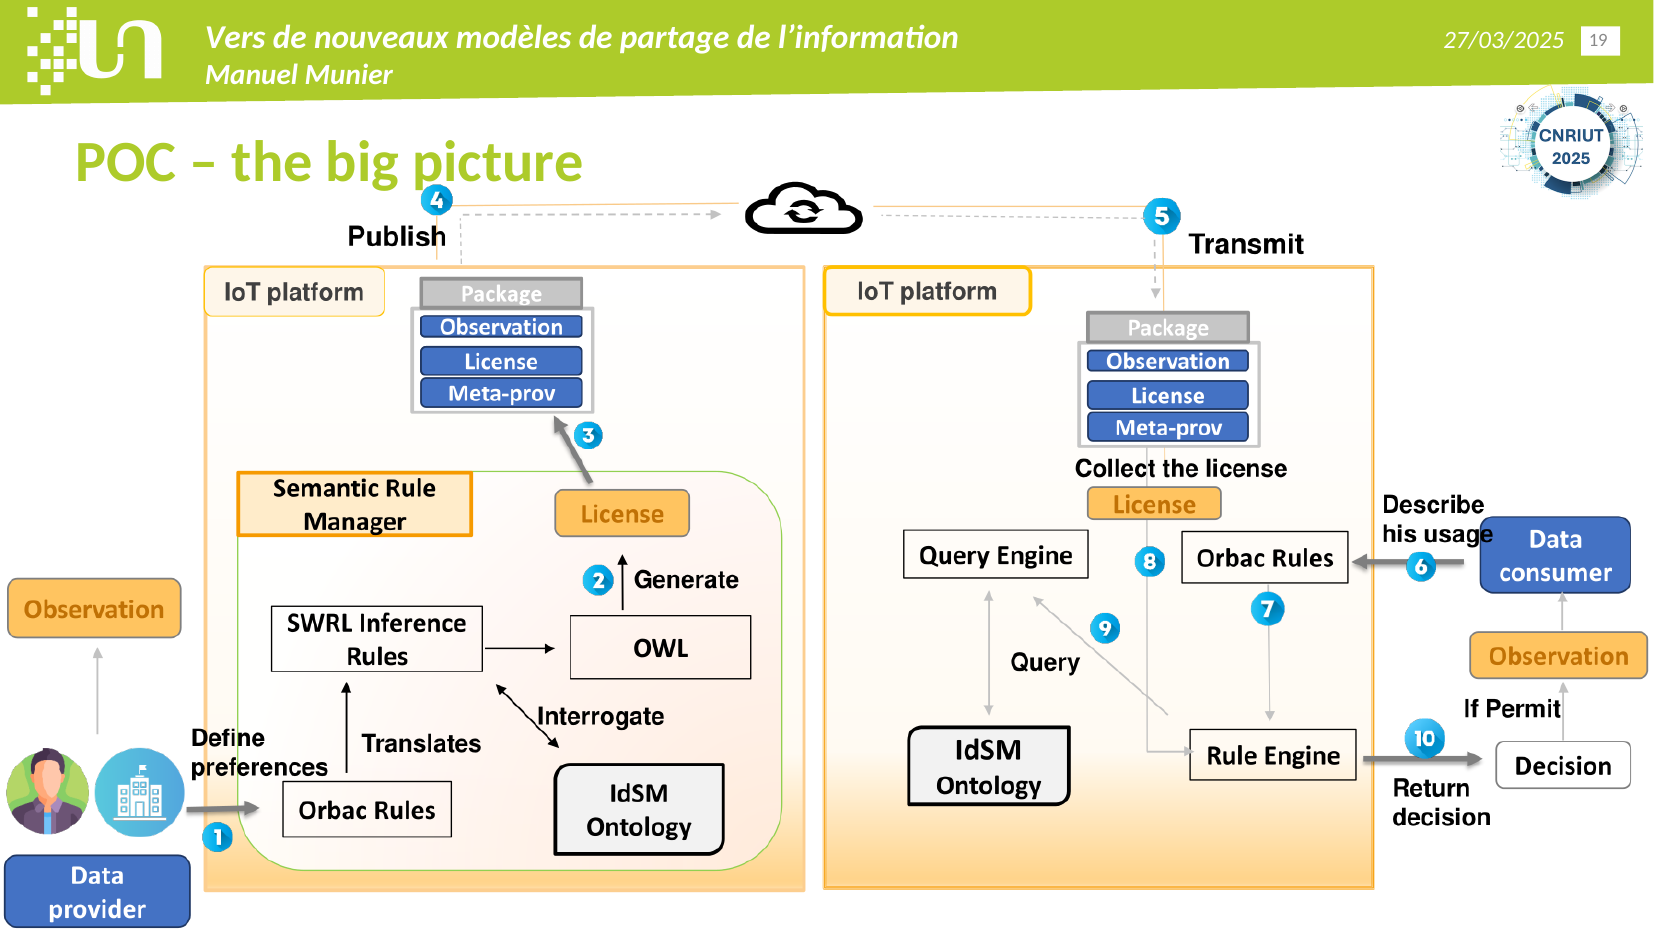

Vers de nouveaux modèles de partage de l’information
Manuel Munier
27/03/2025
POC – the big picture